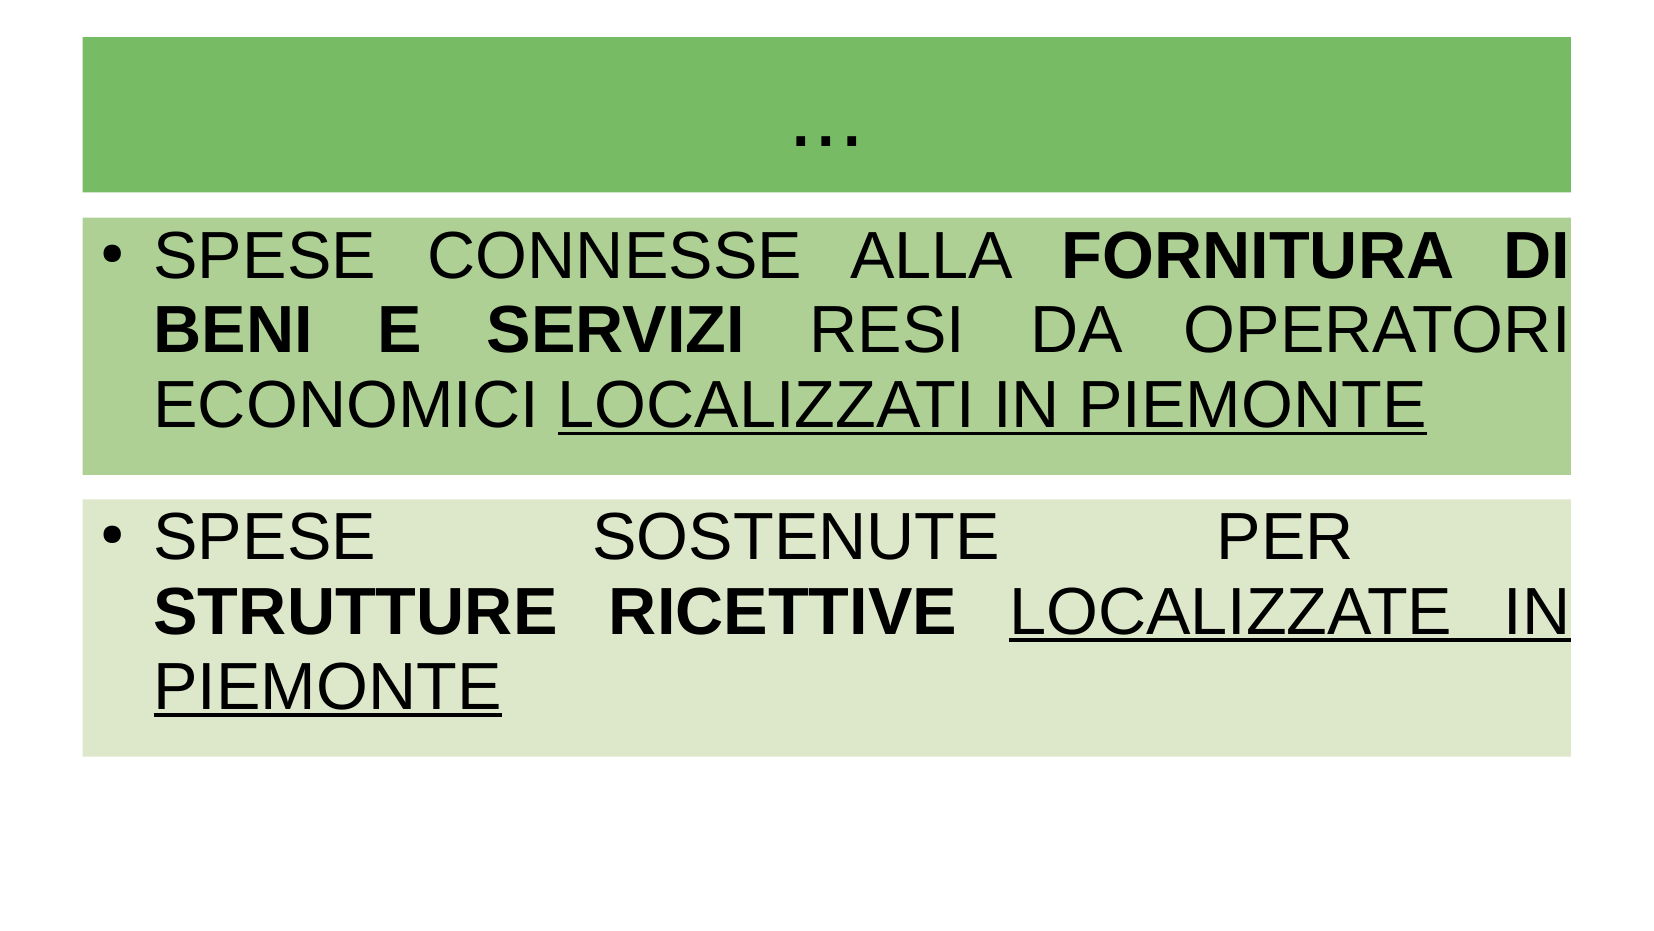

# ...
SPESE CONNESSE ALLA FORNITURA DI BENI E SERVIZI RESI DA OPERATORI ECONOMICI LOCALIZZATI IN PIEMONTE
SPESE SOSTENUTE PER
STRUTTURE RICETTIVE LOCALIZZATE IN PIEMONTE